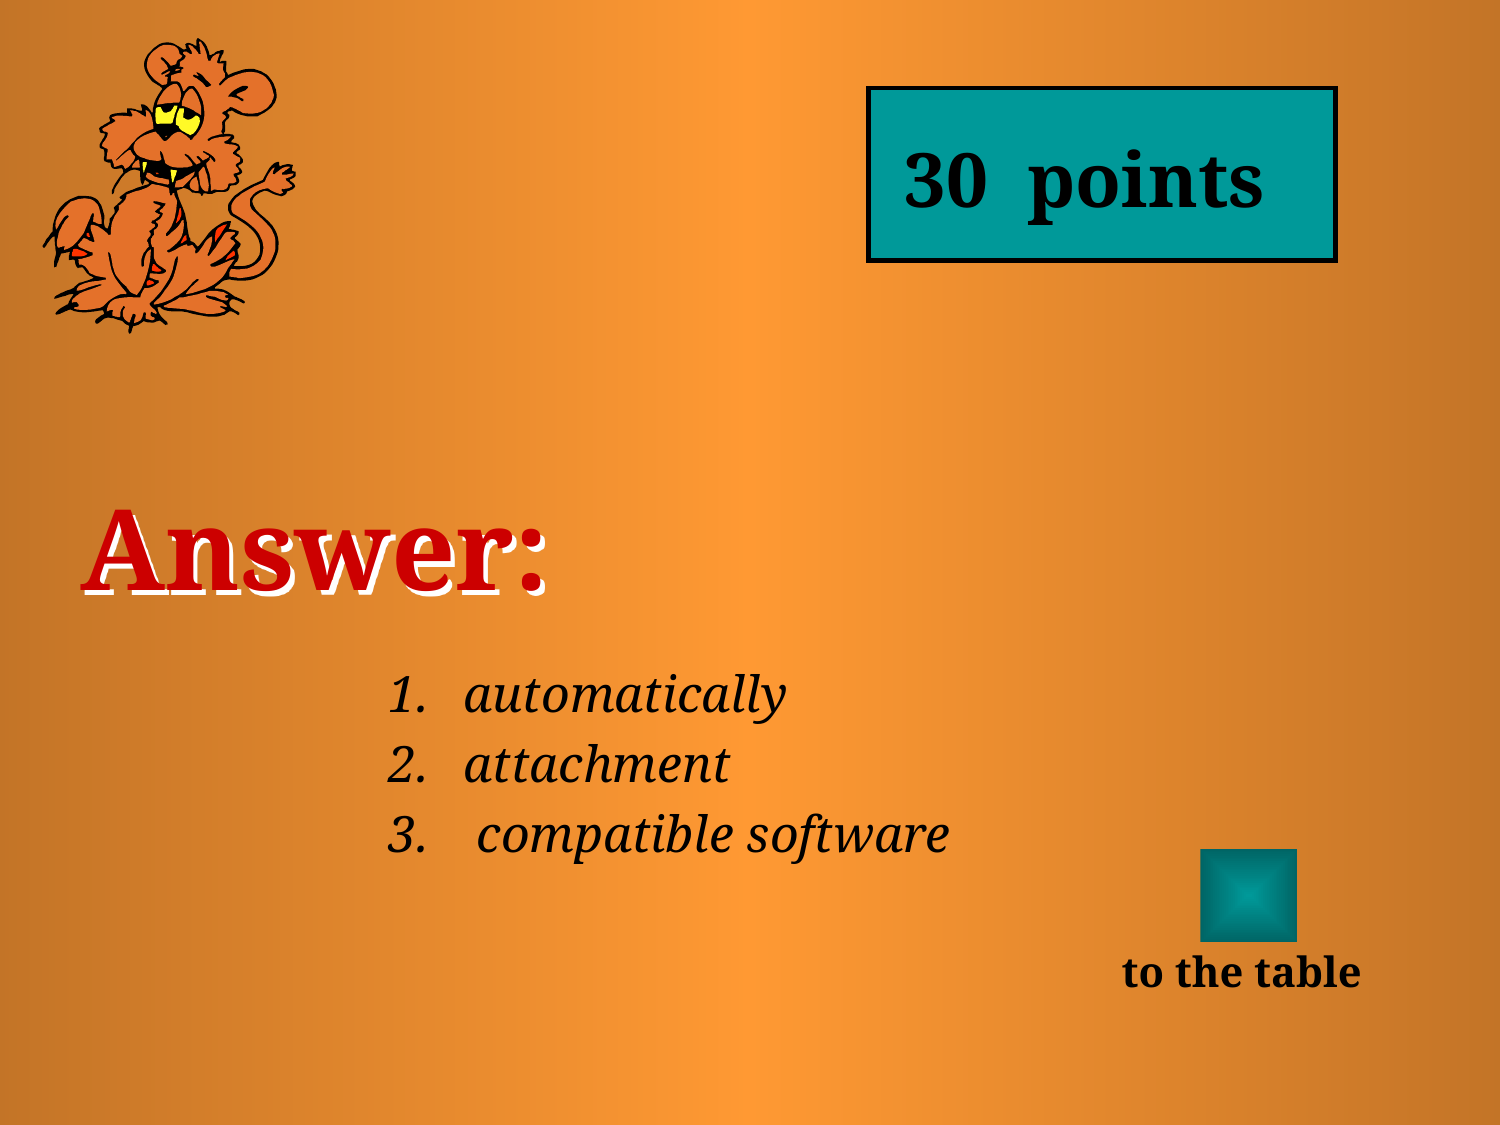

30 points
# Answer:
automatically
attachment
 compatible software
to the table